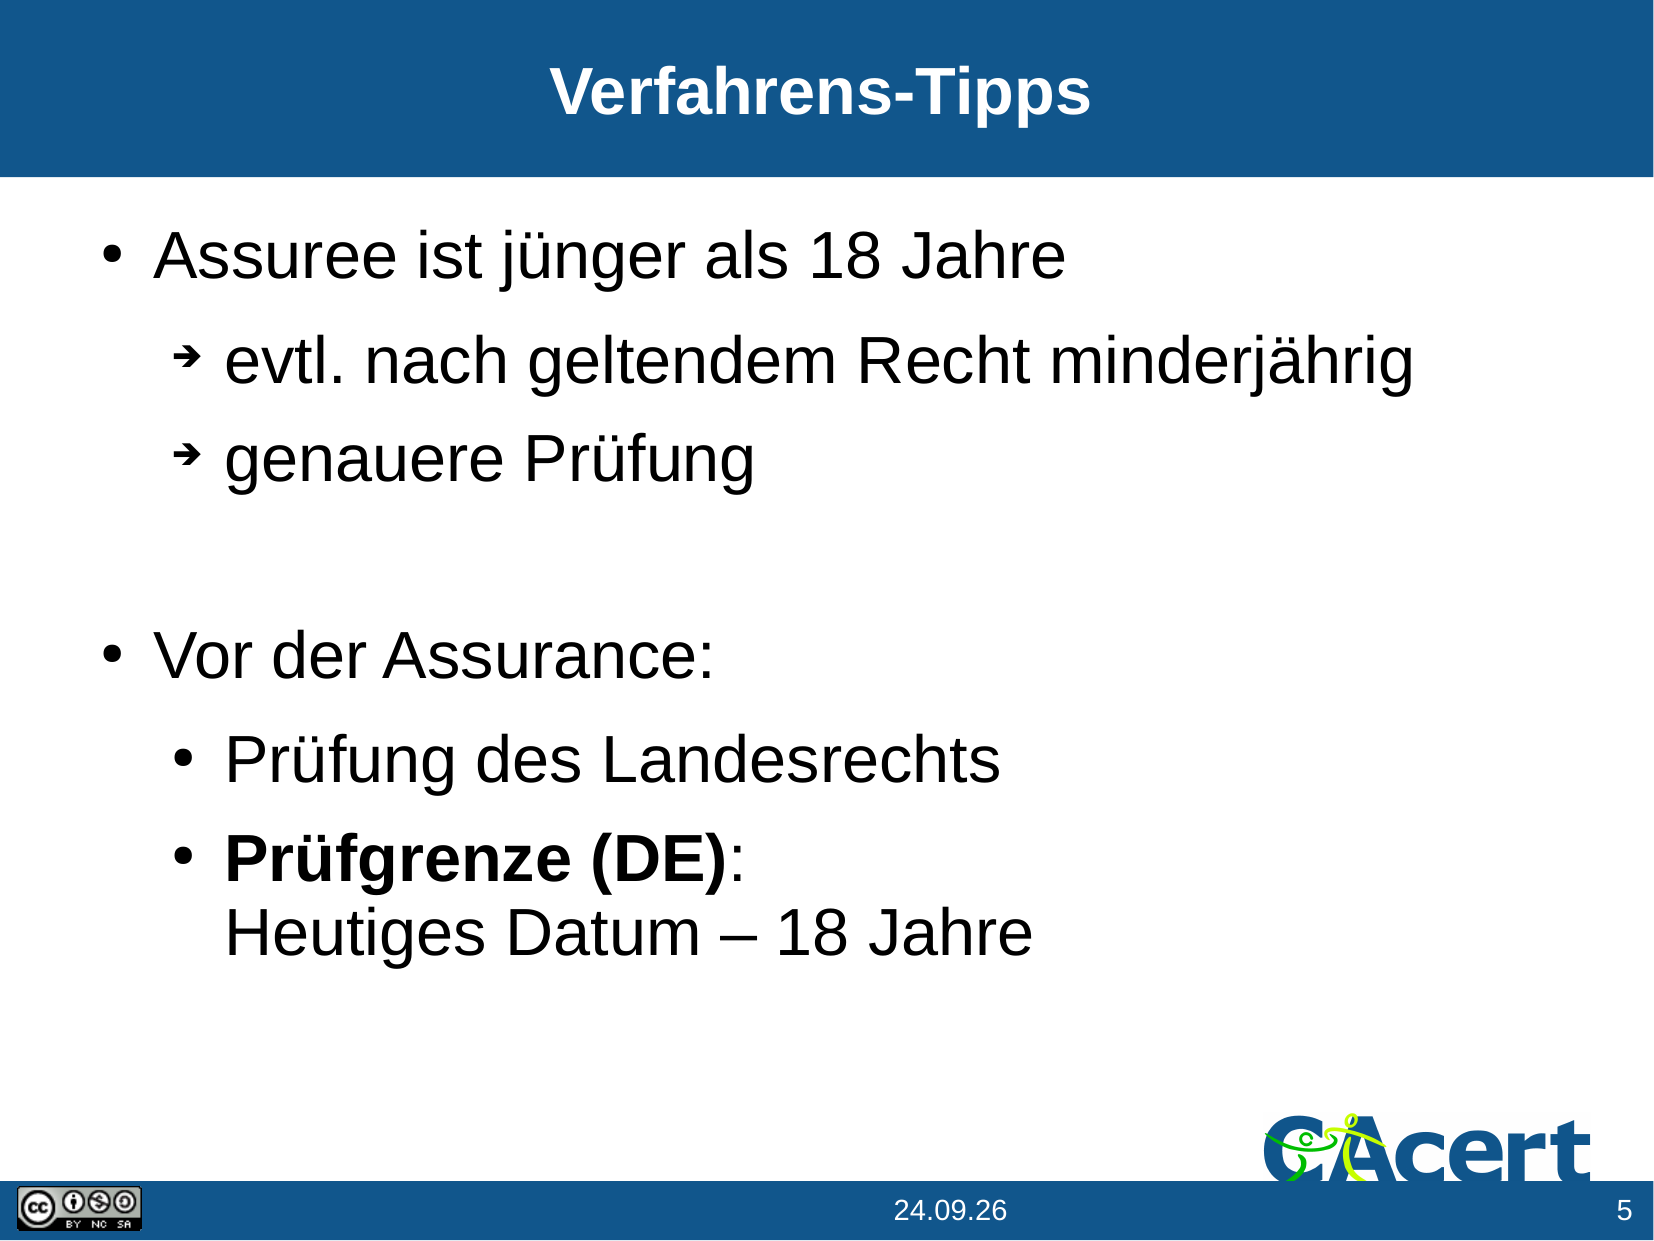

# Verfahrens-Tipps
Assuree ist jünger als 18 Jahre
evtl. nach geltendem Recht minderjährig
genauere Prüfung
Vor der Assurance:
Prüfung des Landesrechts
Prüfgrenze (DE):
Heutiges Datum – 18 Jahre